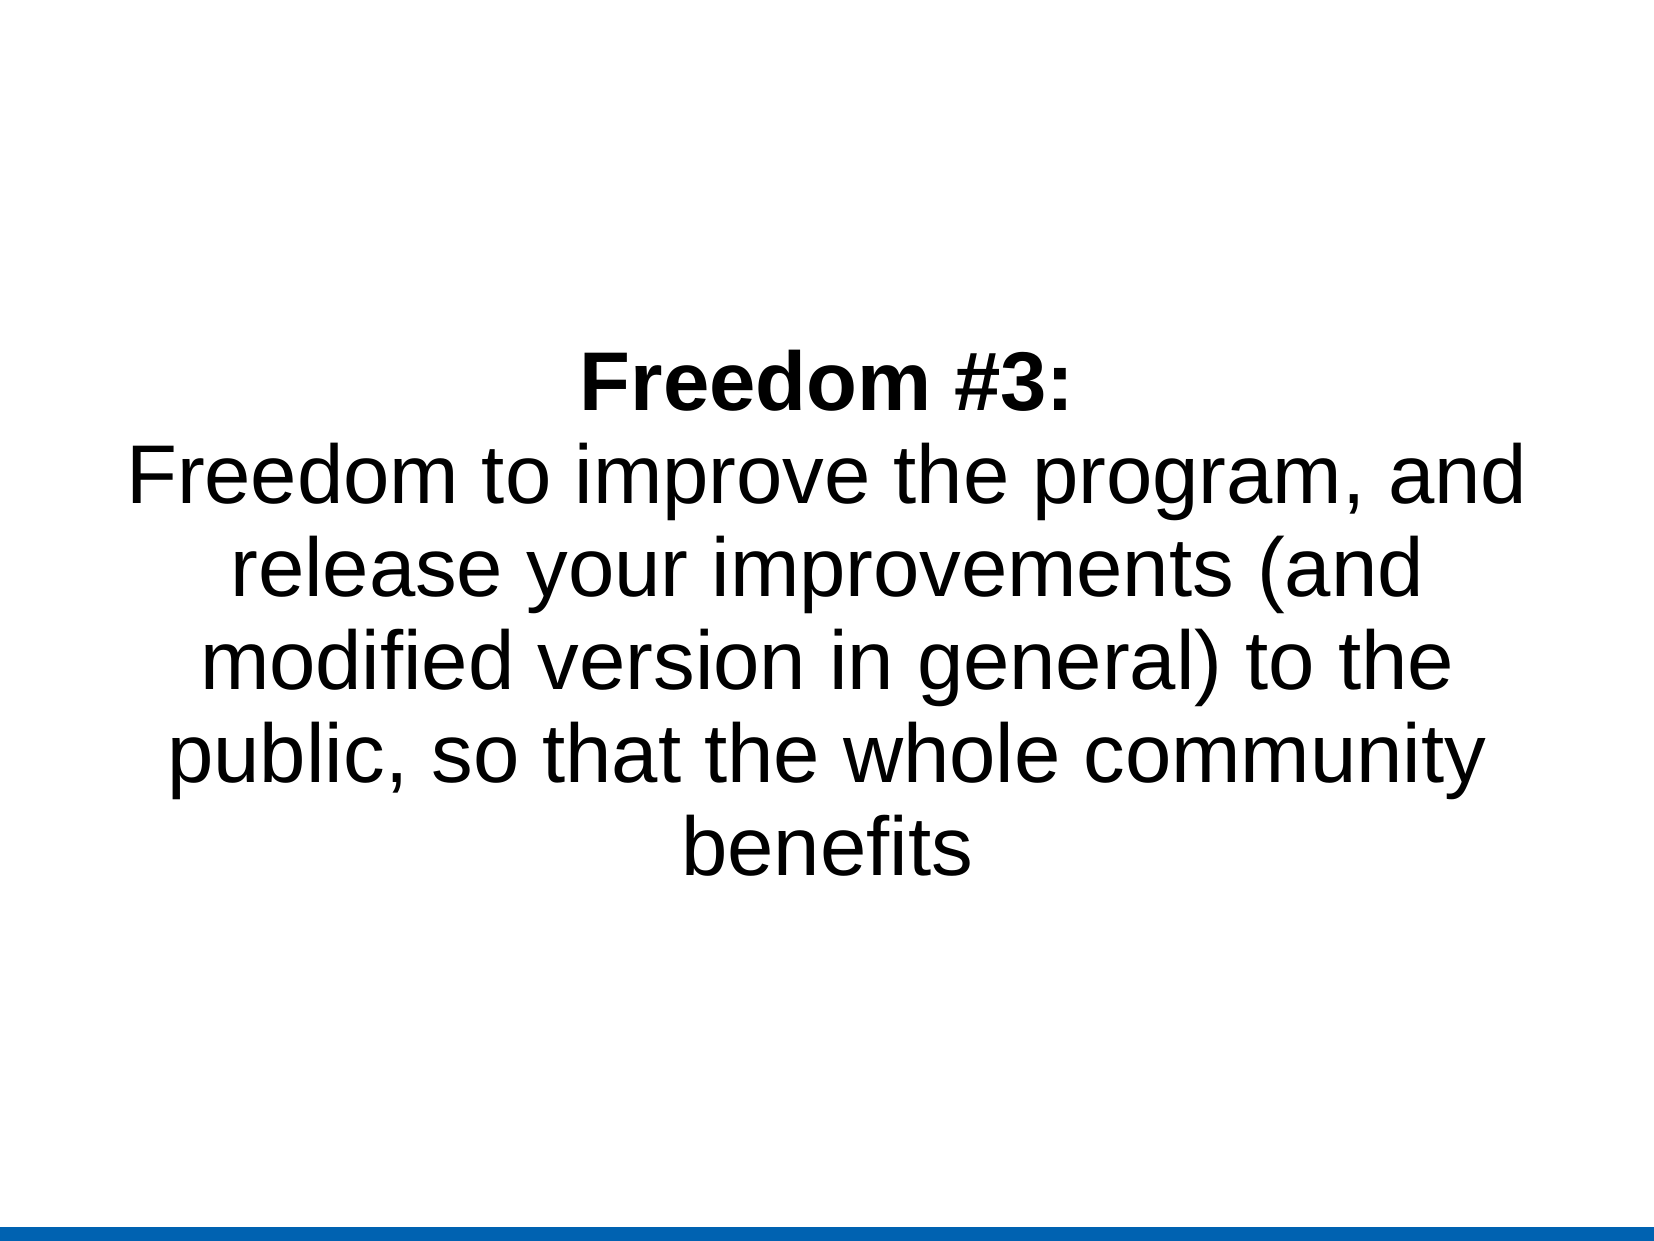

# Freedom #3:
Freedom to improve the program, and release your improvements (and modified version in general) to the public, so that the whole community benefits